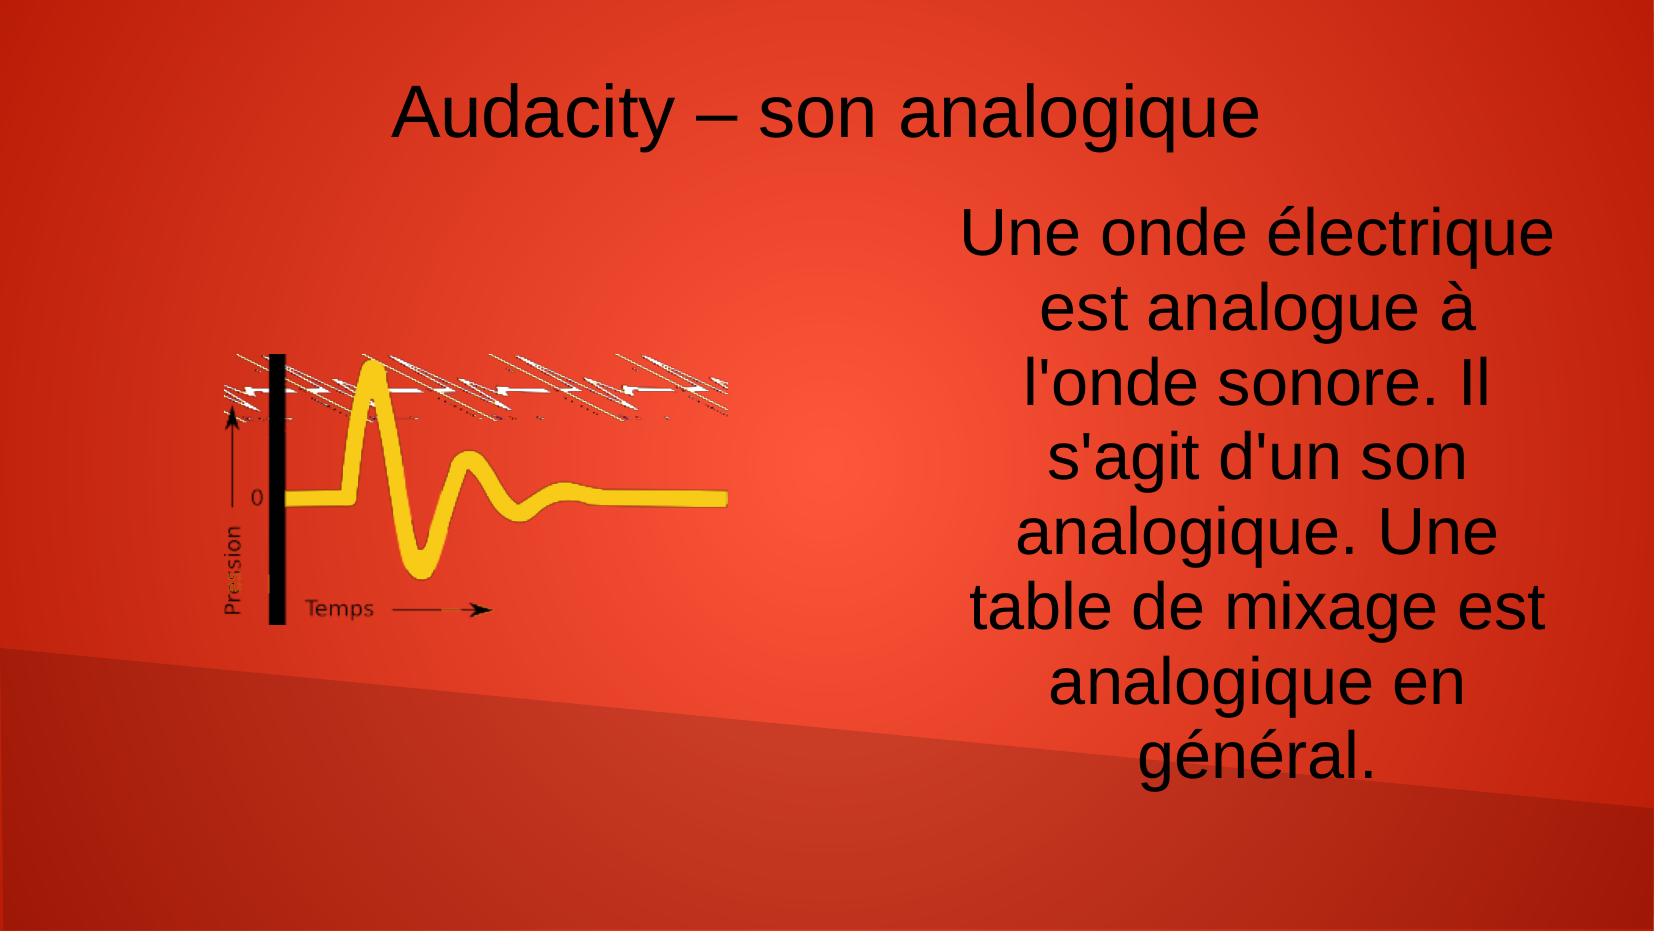

# Audacity – son analogique
Une onde électrique est analogue à l'onde sonore. Il s'agit d'un son analogique. Une table de mixage est analogique en général.